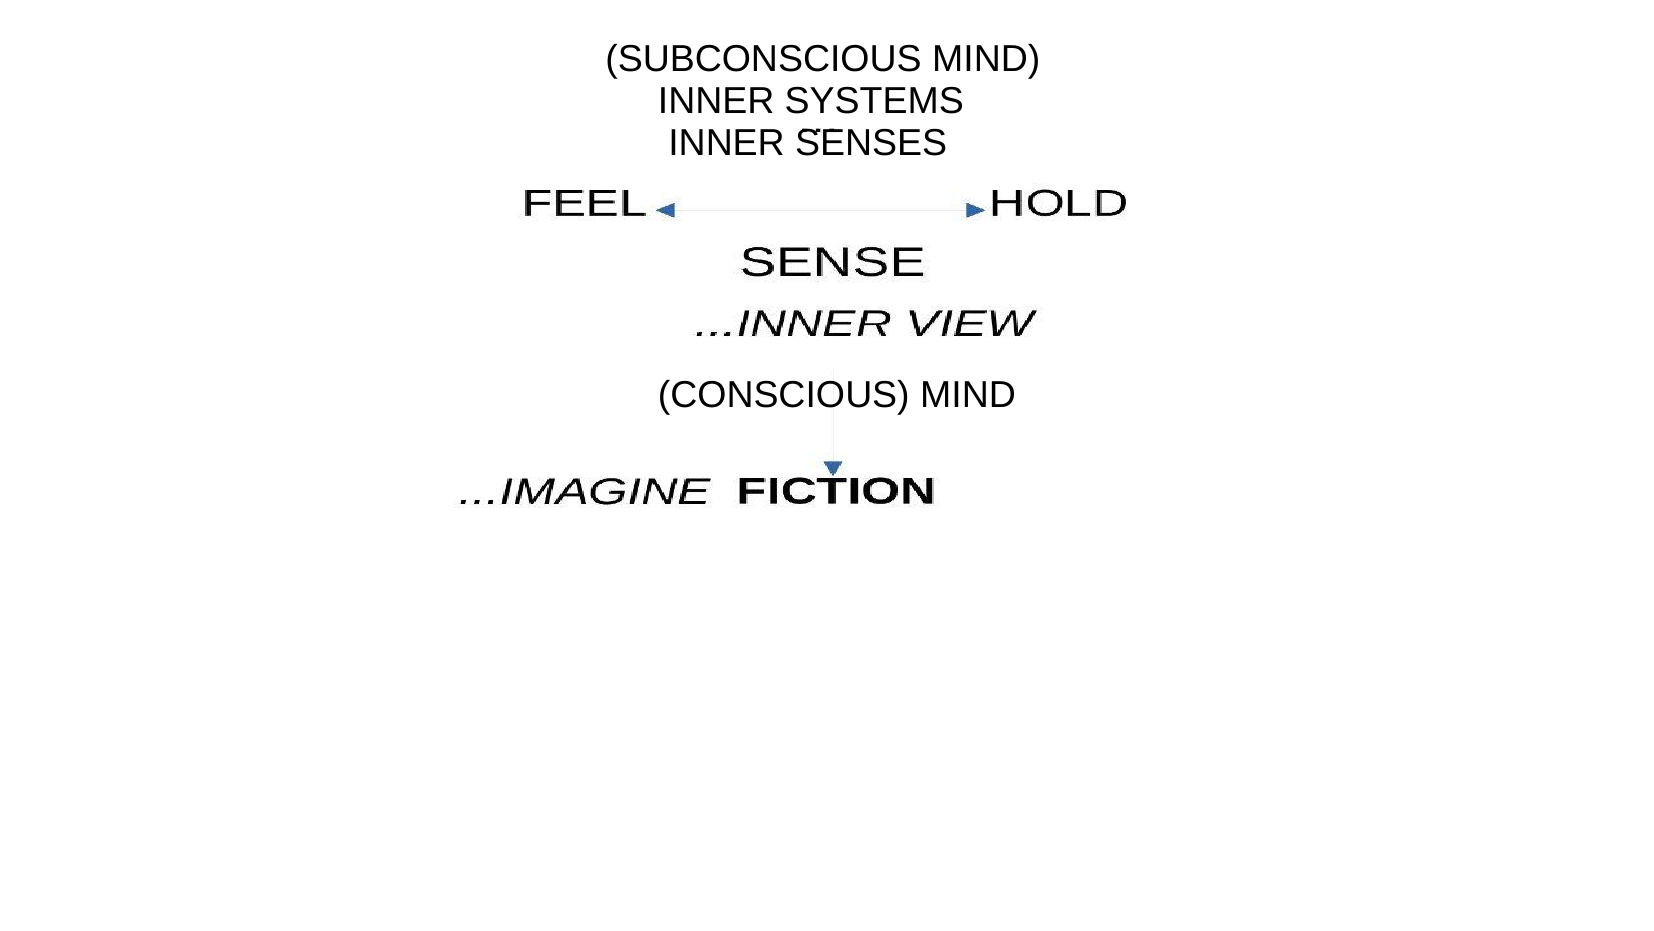

(SUBCONSCIOUS MIND)
 INNER SYSTEMS
 INNER SENSES
 (CONSCIOUS) MIND
#